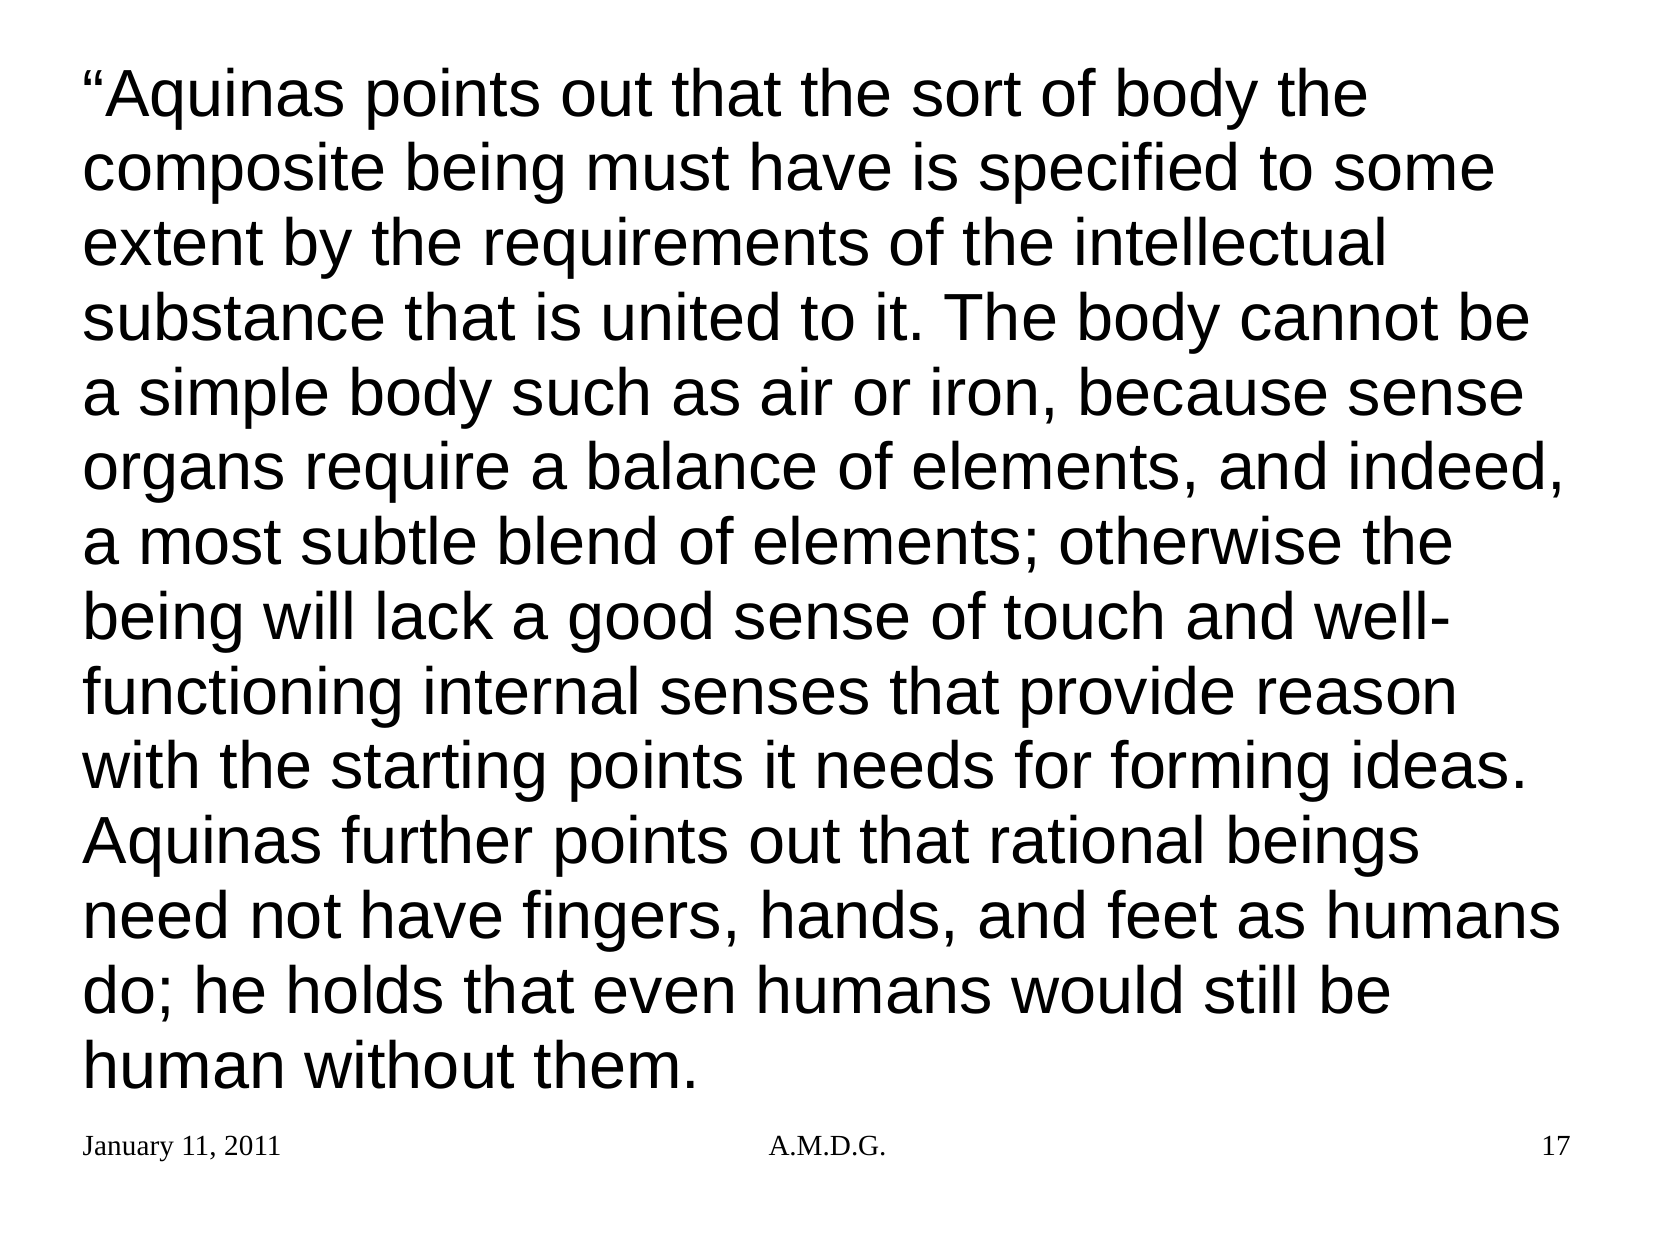

# “Aquinas points out that the sort of body the composite being must have is specified to some extent by the requirements of the intellectual substance that is united to it. The body cannot be a simple body such as air or iron, because sense organs require a balance of elements, and indeed, a most subtle blend of elements; otherwise the being will lack a good sense of touch and well-functioning internal senses that provide reason with the starting points it needs for forming ideas. Aquinas further points out that rational beings need not have fingers, hands, and feet as humans do; he holds that even humans would still be human without them.
January 11, 2011
A.M.D.G.
17